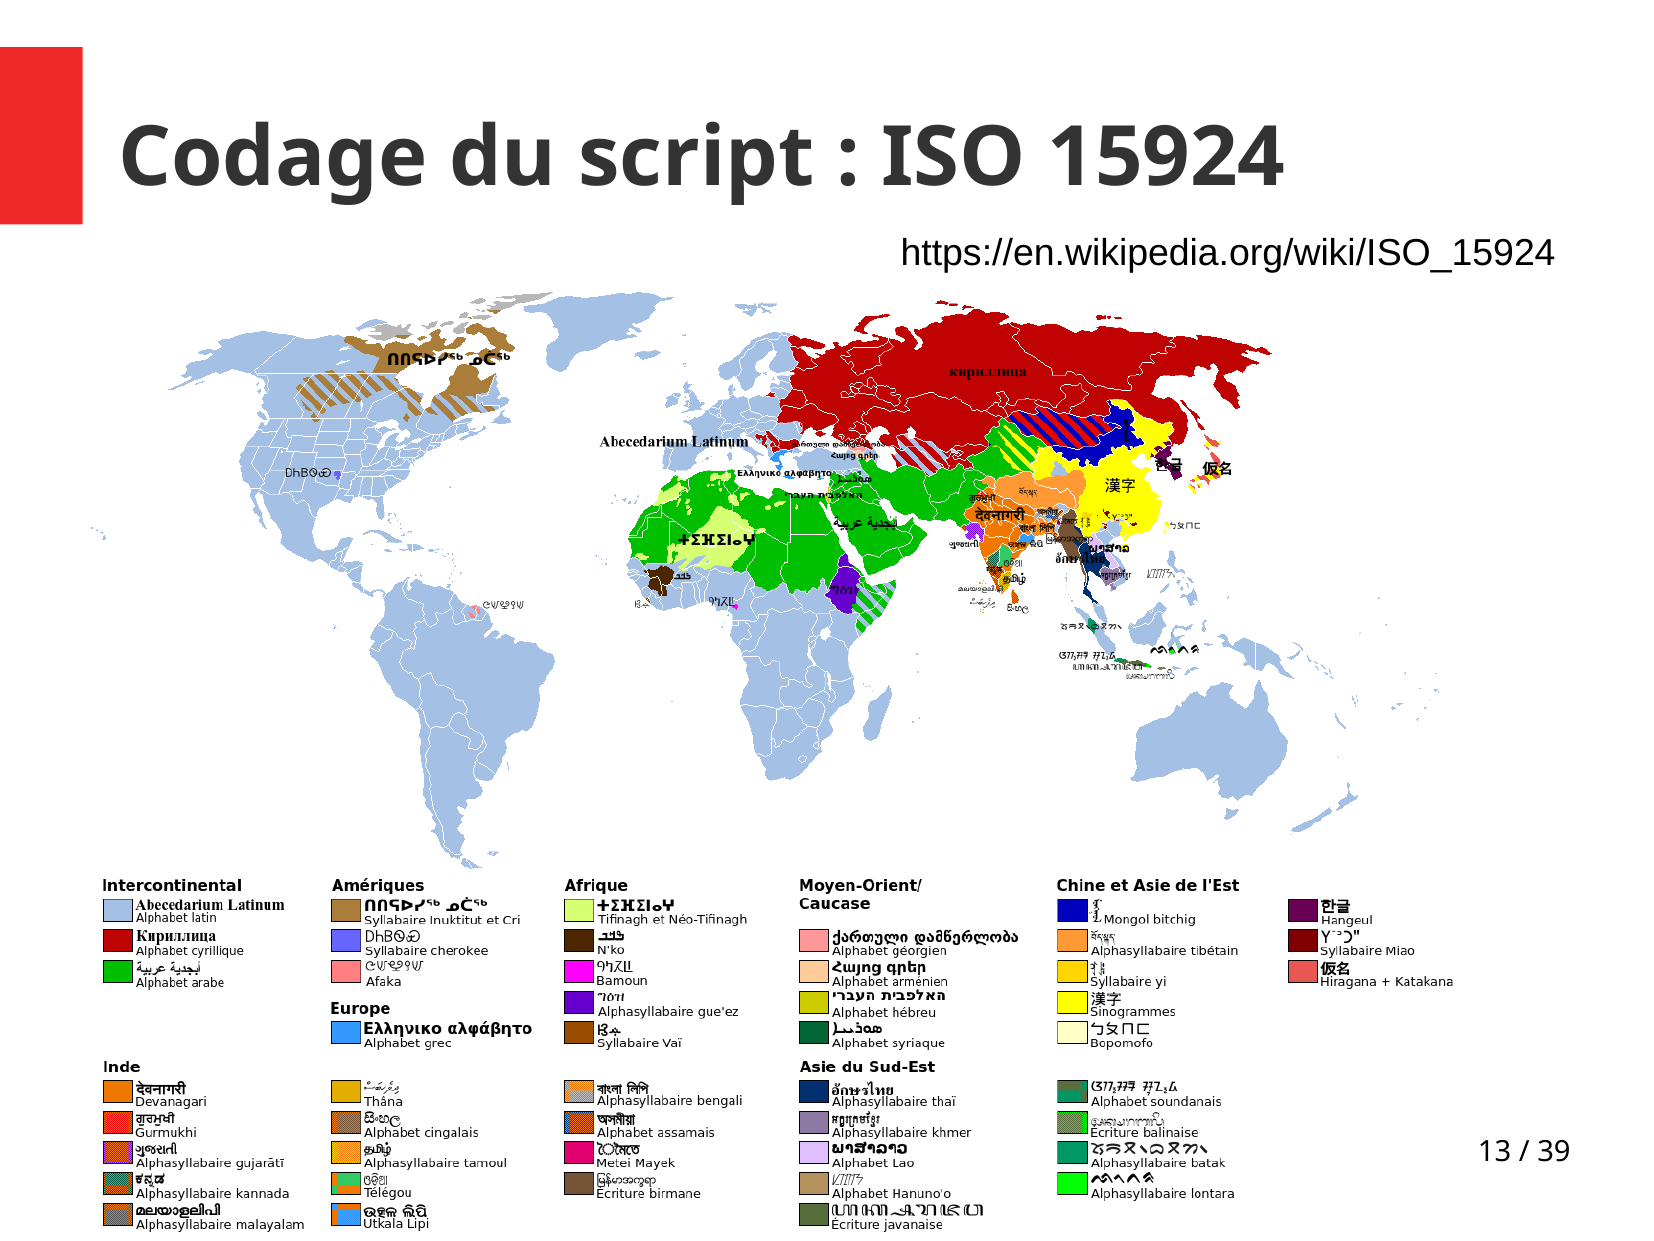

# Codage du script : ISO 15924
https://en.wikipedia.org/wiki/ISO_15924
13